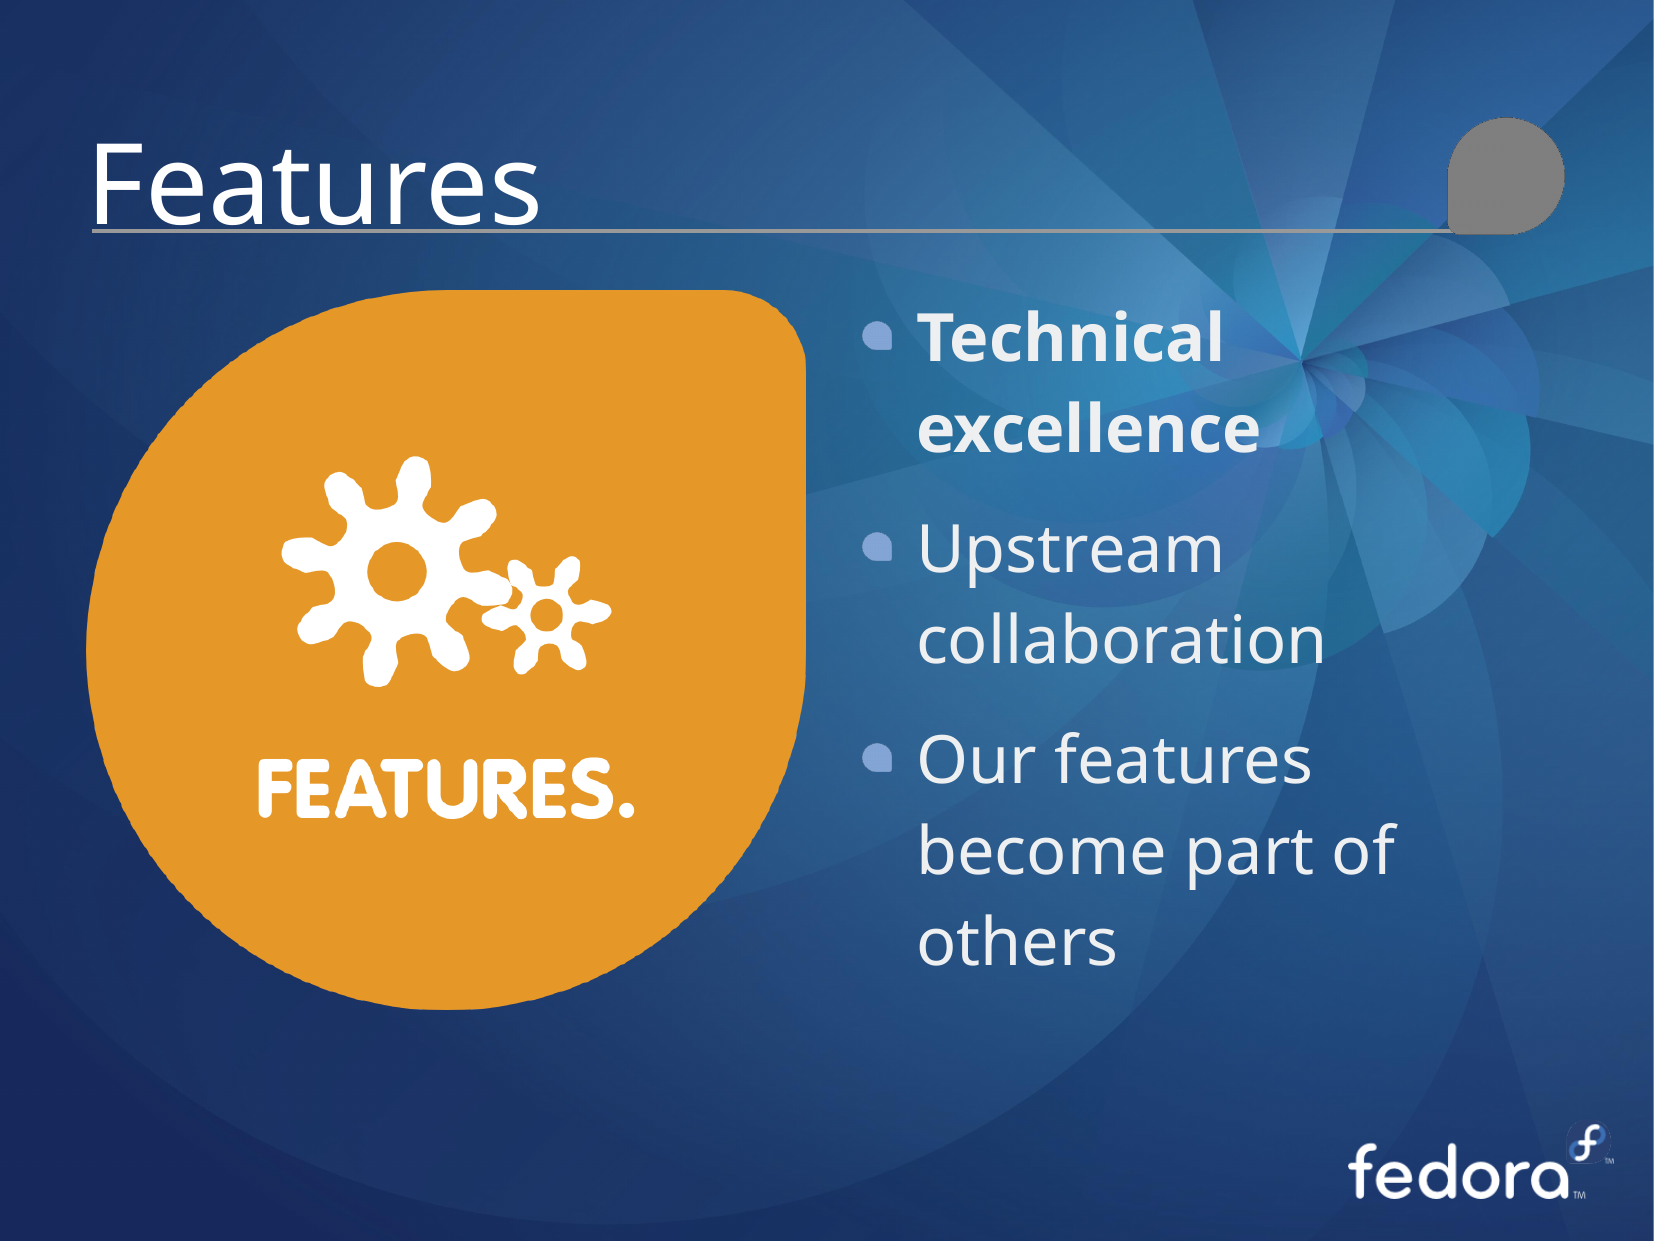

# Features
Technical excellence
Upstream collaboration
Our features become part of others